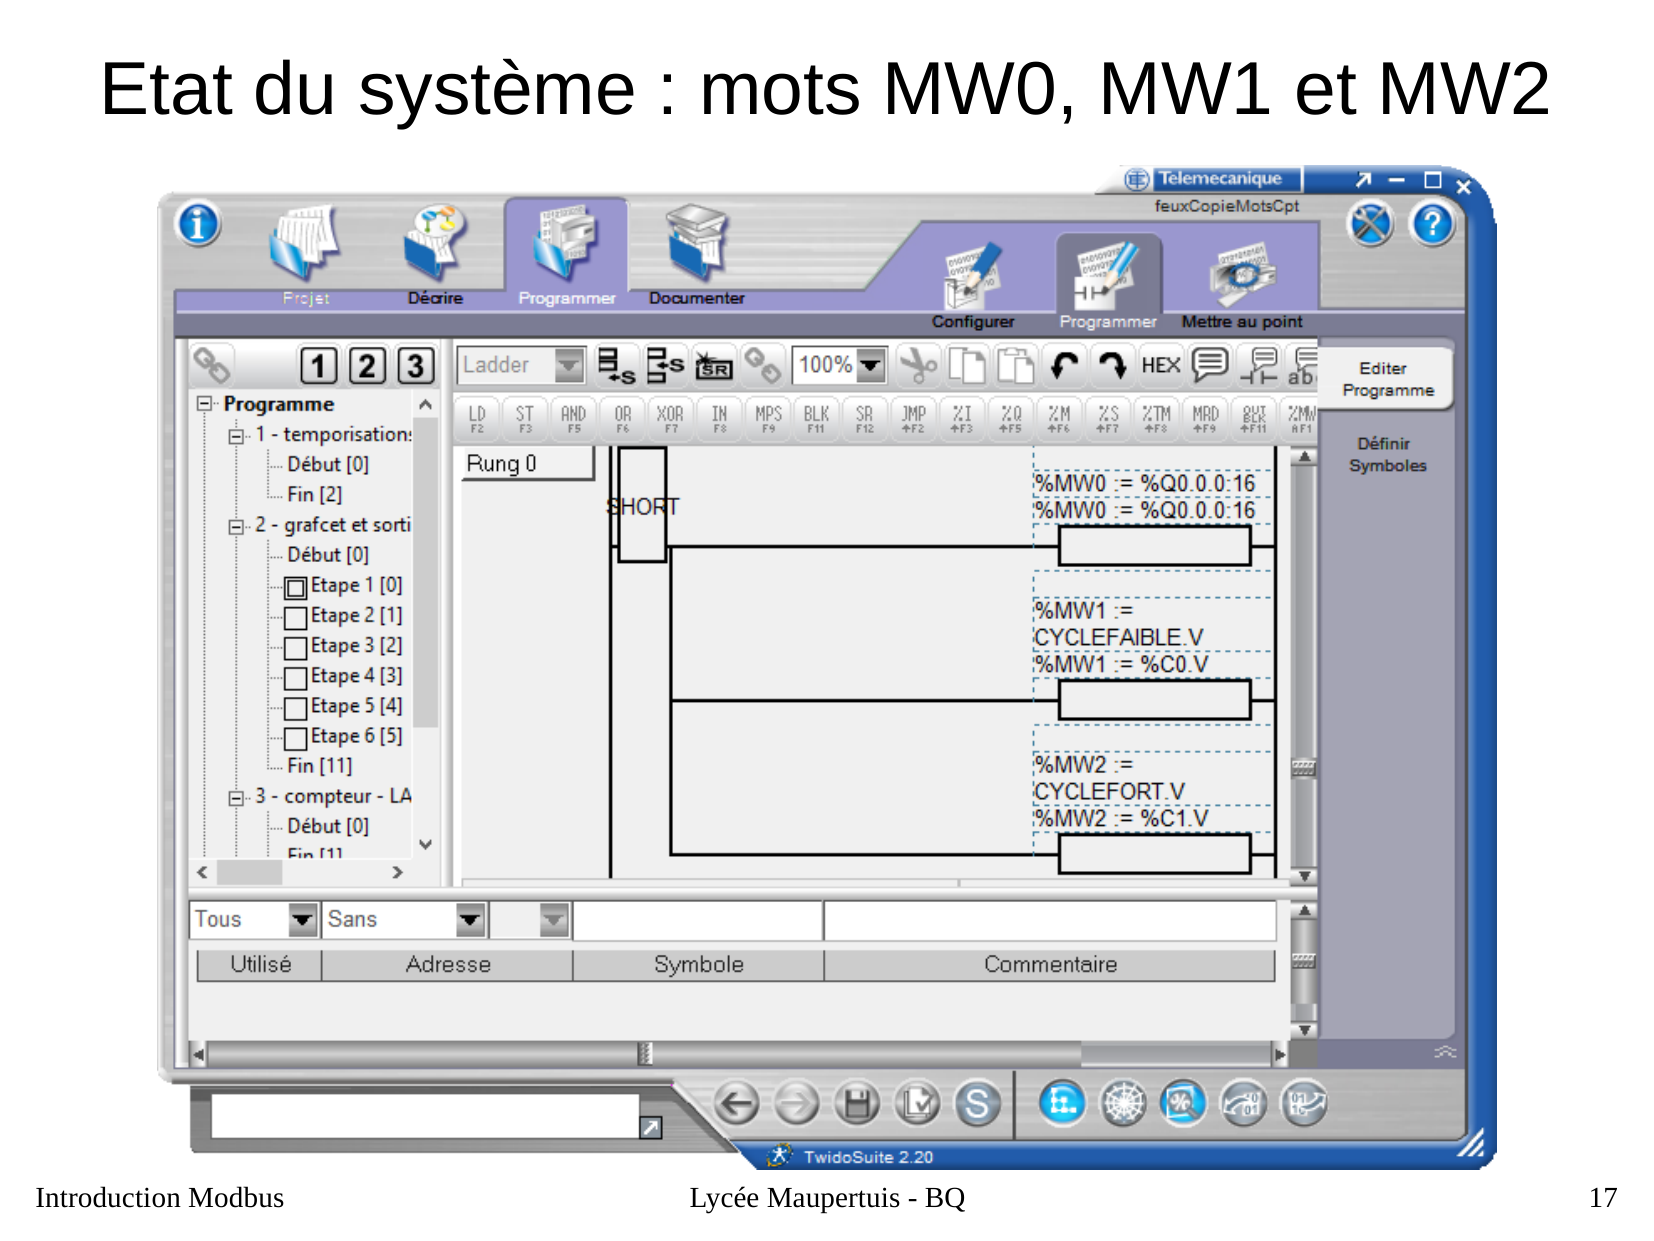

# Etat du système : mots MW0, MW1 et MW2
Introduction Modbus
Lycée Maupertuis - BQ
17